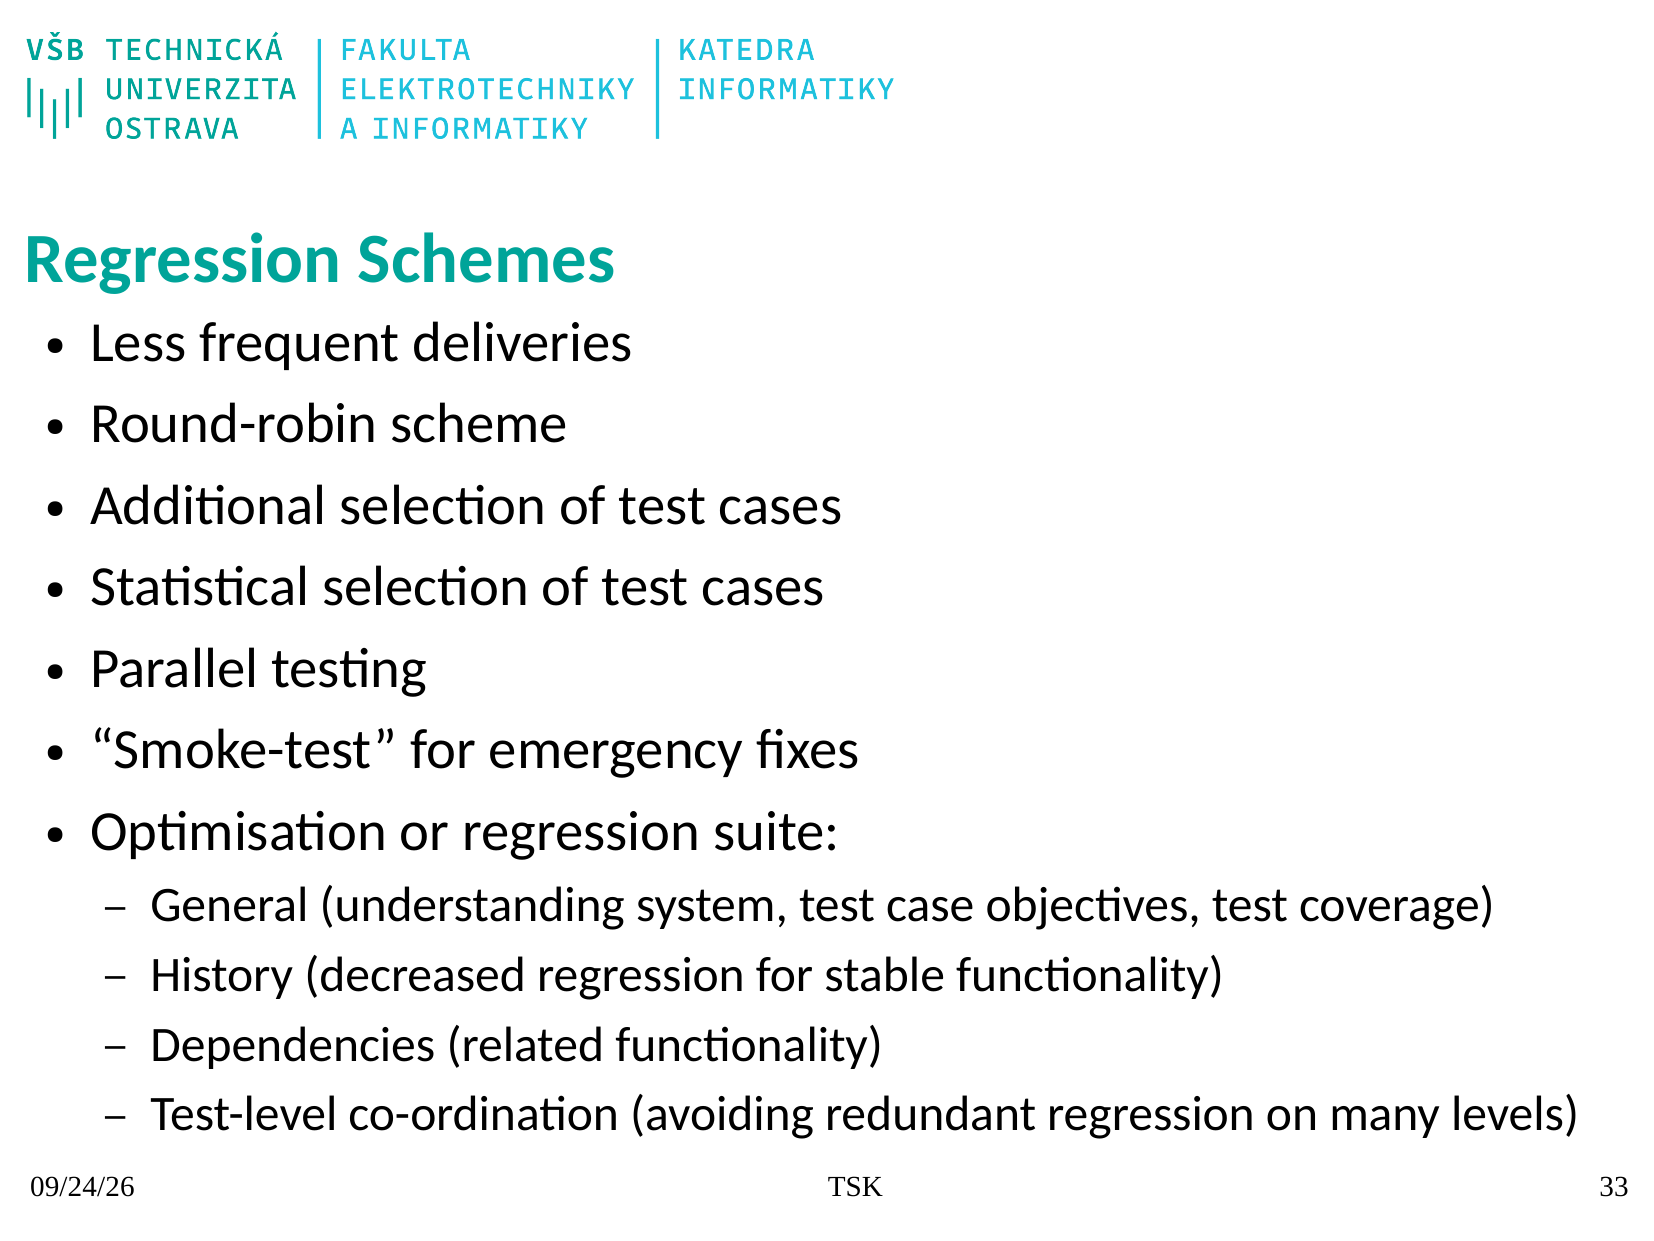

# Regression Schemes
Less frequent deliveries
Round-robin scheme
Additional selection of test cases
Statistical selection of test cases
Parallel testing
“Smoke-test” for emergency fixes
Optimisation or regression suite:
General (understanding system, test case objectives, test coverage)
History (decreased regression for stable functionality)
Dependencies (related functionality)
Test-level co-ordination (avoiding redundant regression on many levels)
TSK
33